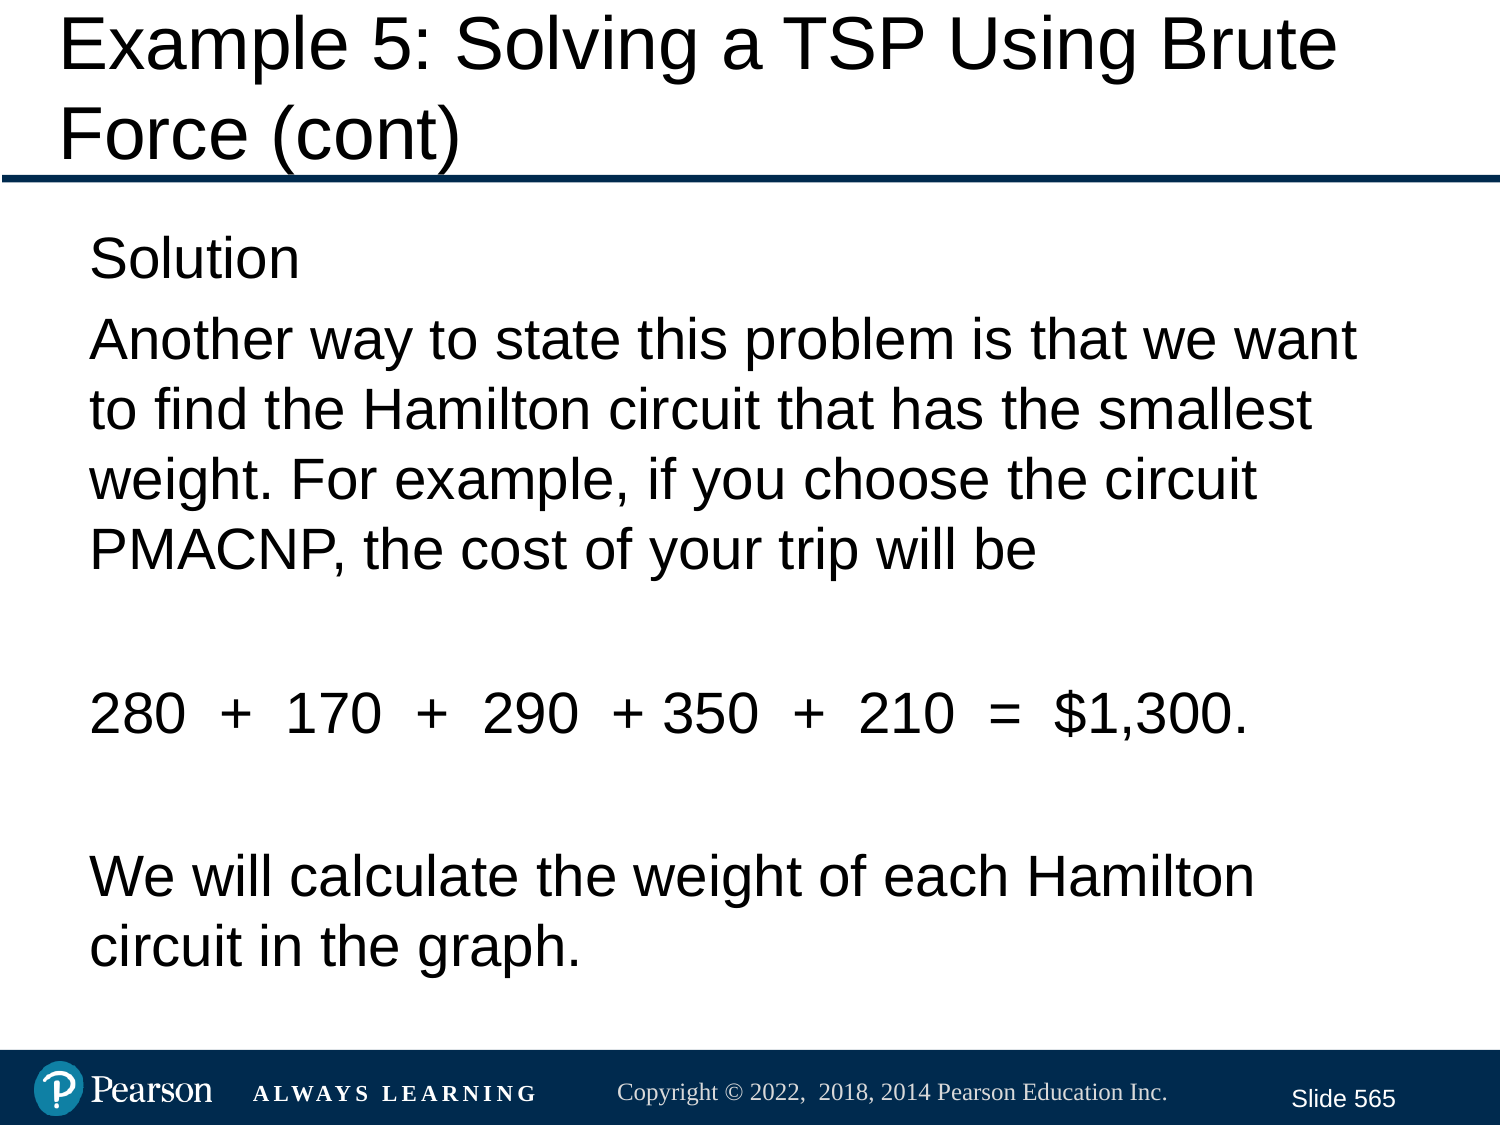

# Example 5: Solving a TSP Using Brute Force (cont)
Solution
Another way to state this problem is that we want to find the Hamilton circuit that has the smallest weight. For example, if you choose the circuit PMACNP, the cost of your trip will be
 + 170 + 290 + 350 + 210 = $1,300.
We will calculate the weight of each Hamilton circuit in the graph.